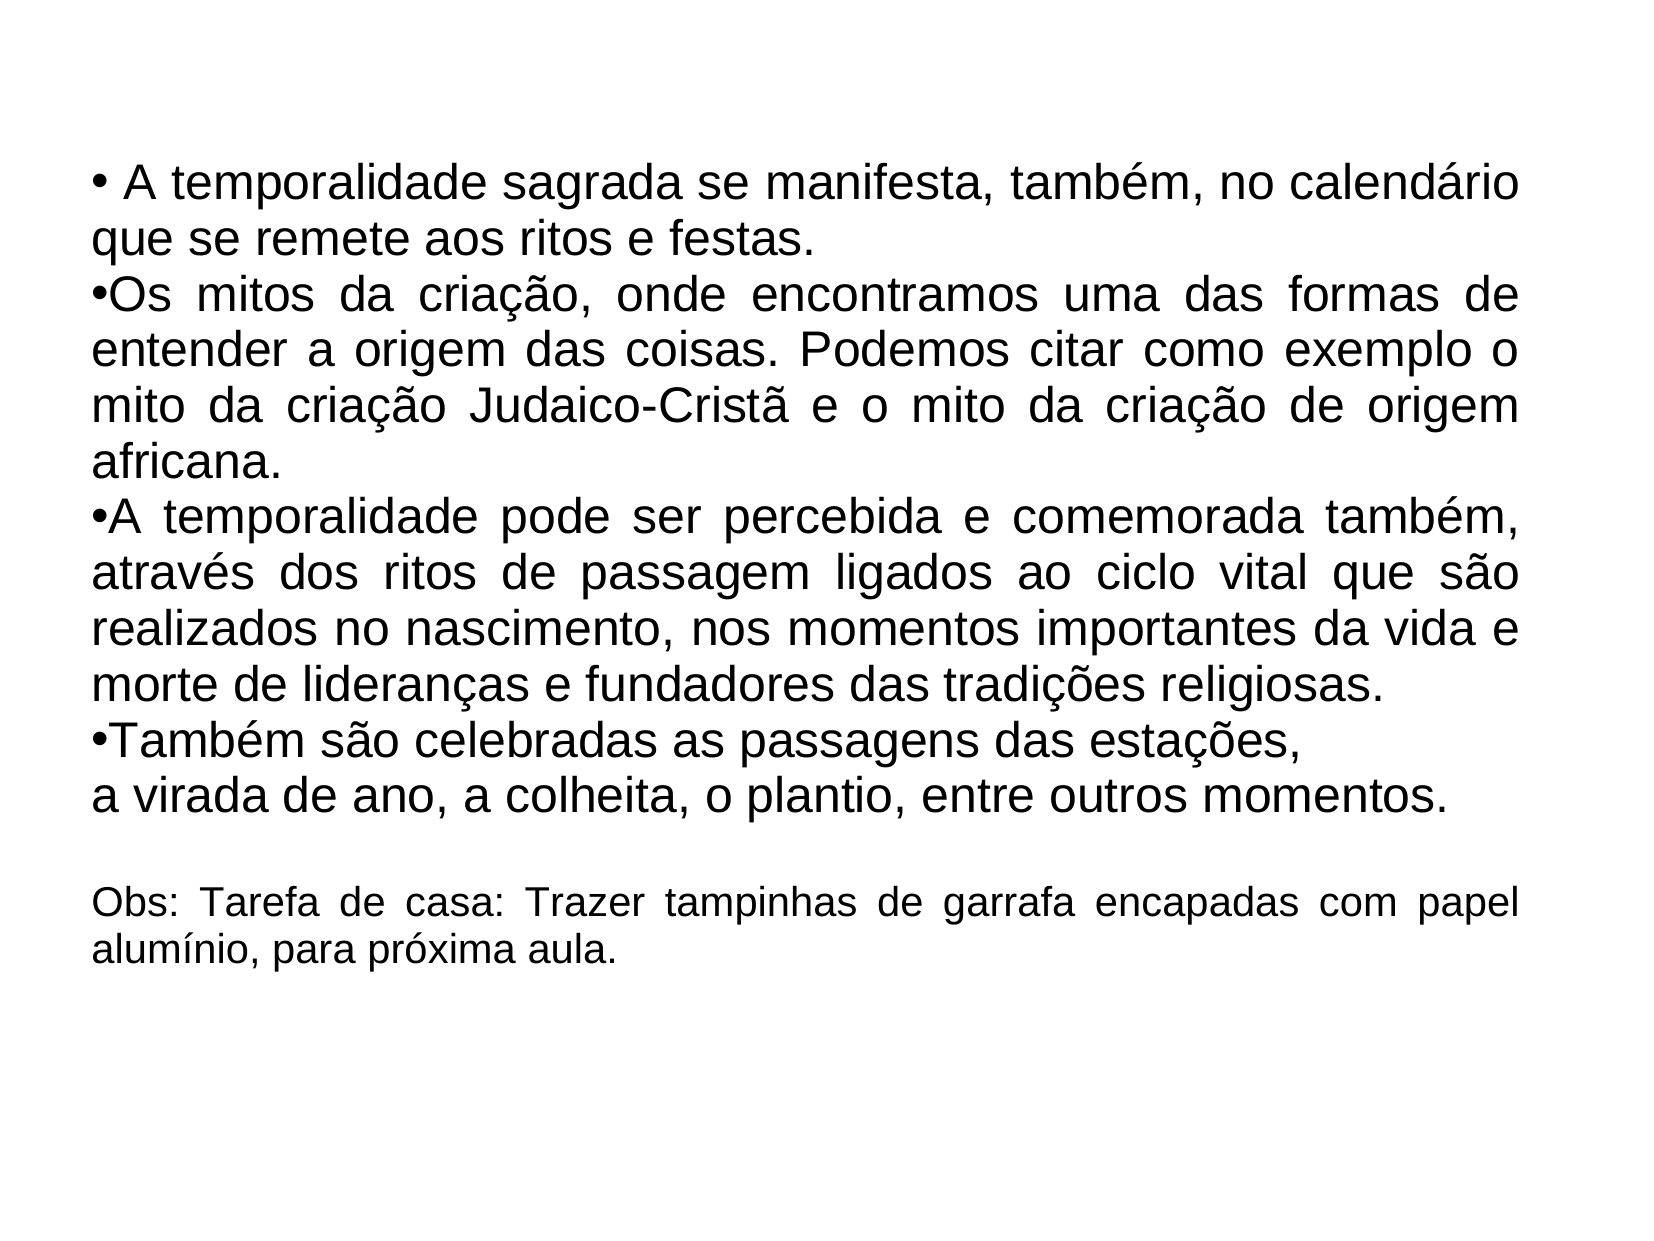

A temporalidade sagrada se manifesta, também, no calendário que se remete aos ritos e festas.
Os mitos da criação, onde encontramos uma das formas de entender a origem das coisas. Podemos citar como exemplo o mito da criação Judaico-Cristã e o mito da criação de origem africana.
A temporalidade pode ser percebida e comemorada também, através dos ritos de passagem ligados ao ciclo vital que são realizados no nascimento, nos momentos importantes da vida e morte de lideranças e fundadores das tradições religiosas.
Também são celebradas as passagens das estações,
a virada de ano, a colheita, o plantio, entre outros momentos.
Obs: Tarefa de casa: Trazer tampinhas de garrafa encapadas com papel alumínio, para próxima aula.